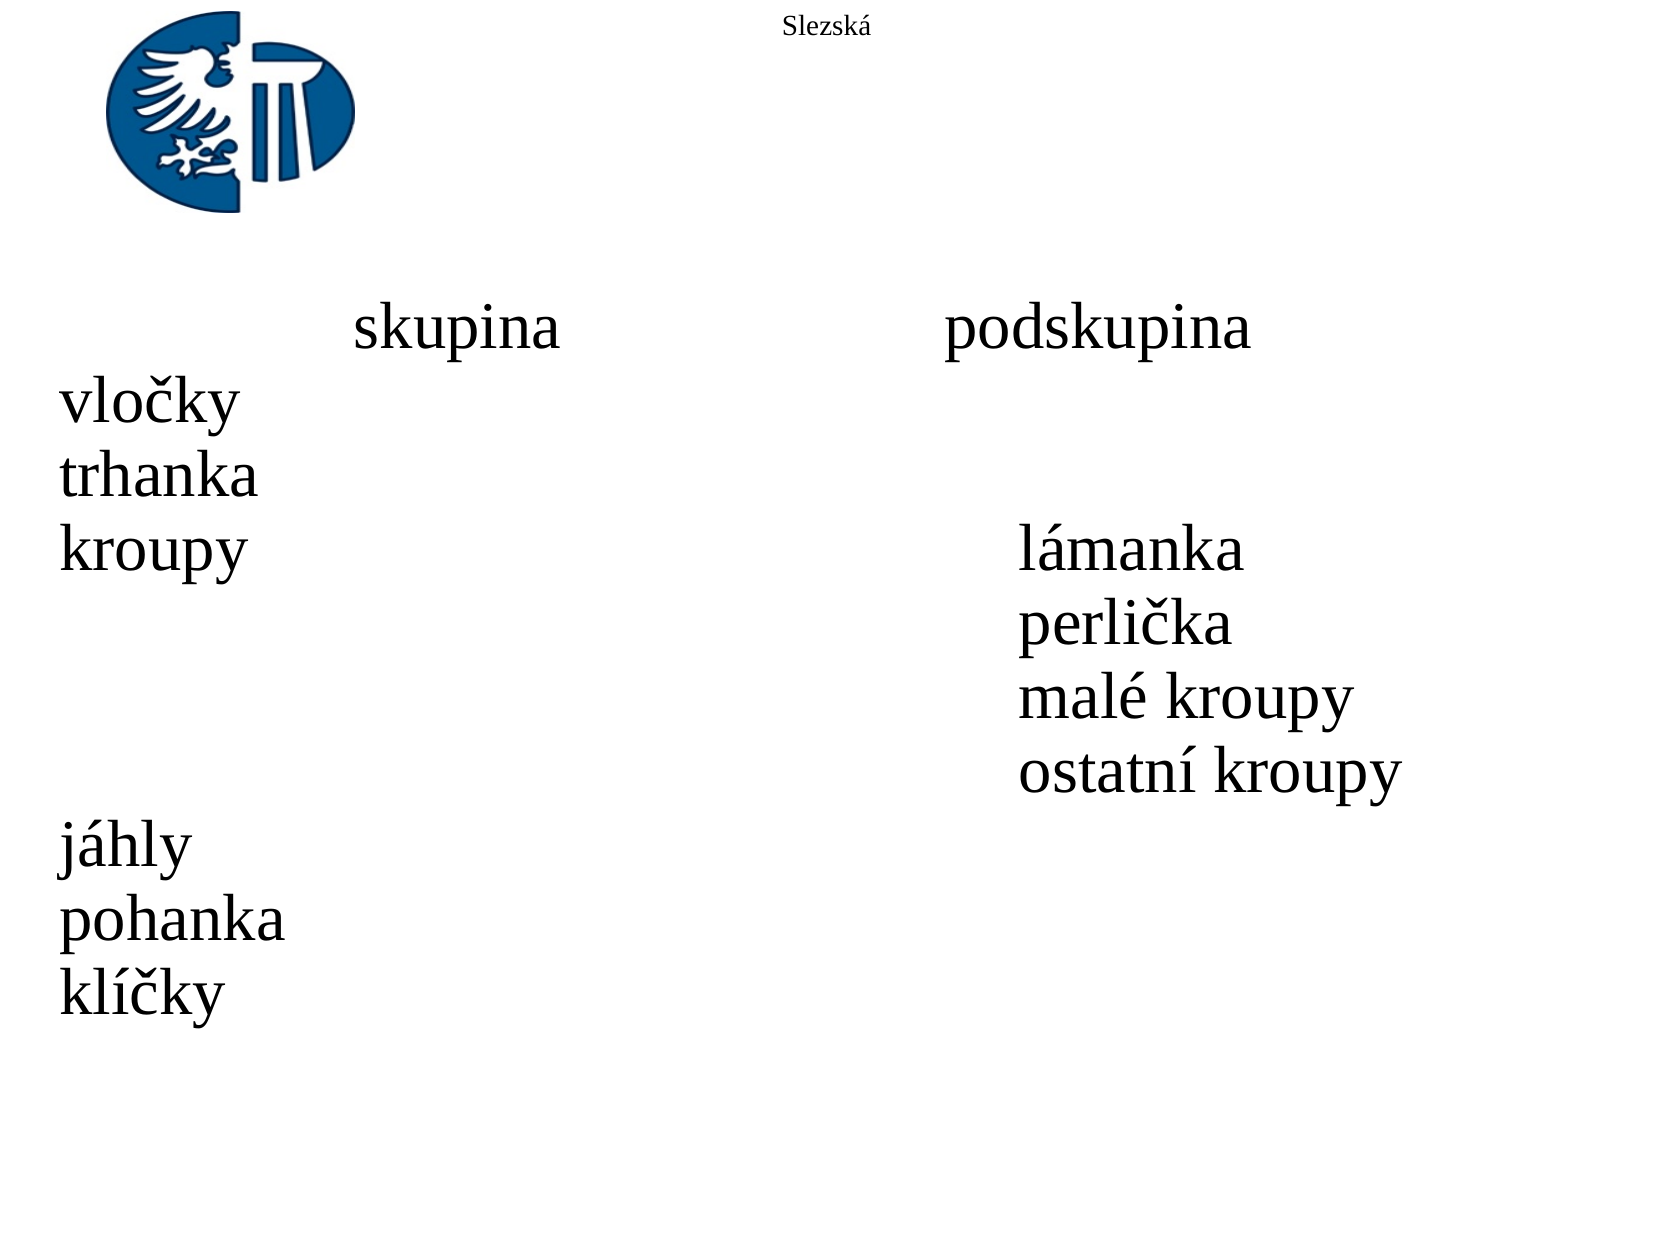

ahoj
# skupina						podskupina
vločky
trhanka
kroupy											lámanka
													perlička
													malé kroupy
													ostatní kroupy
jáhly
pohanka
klíčky